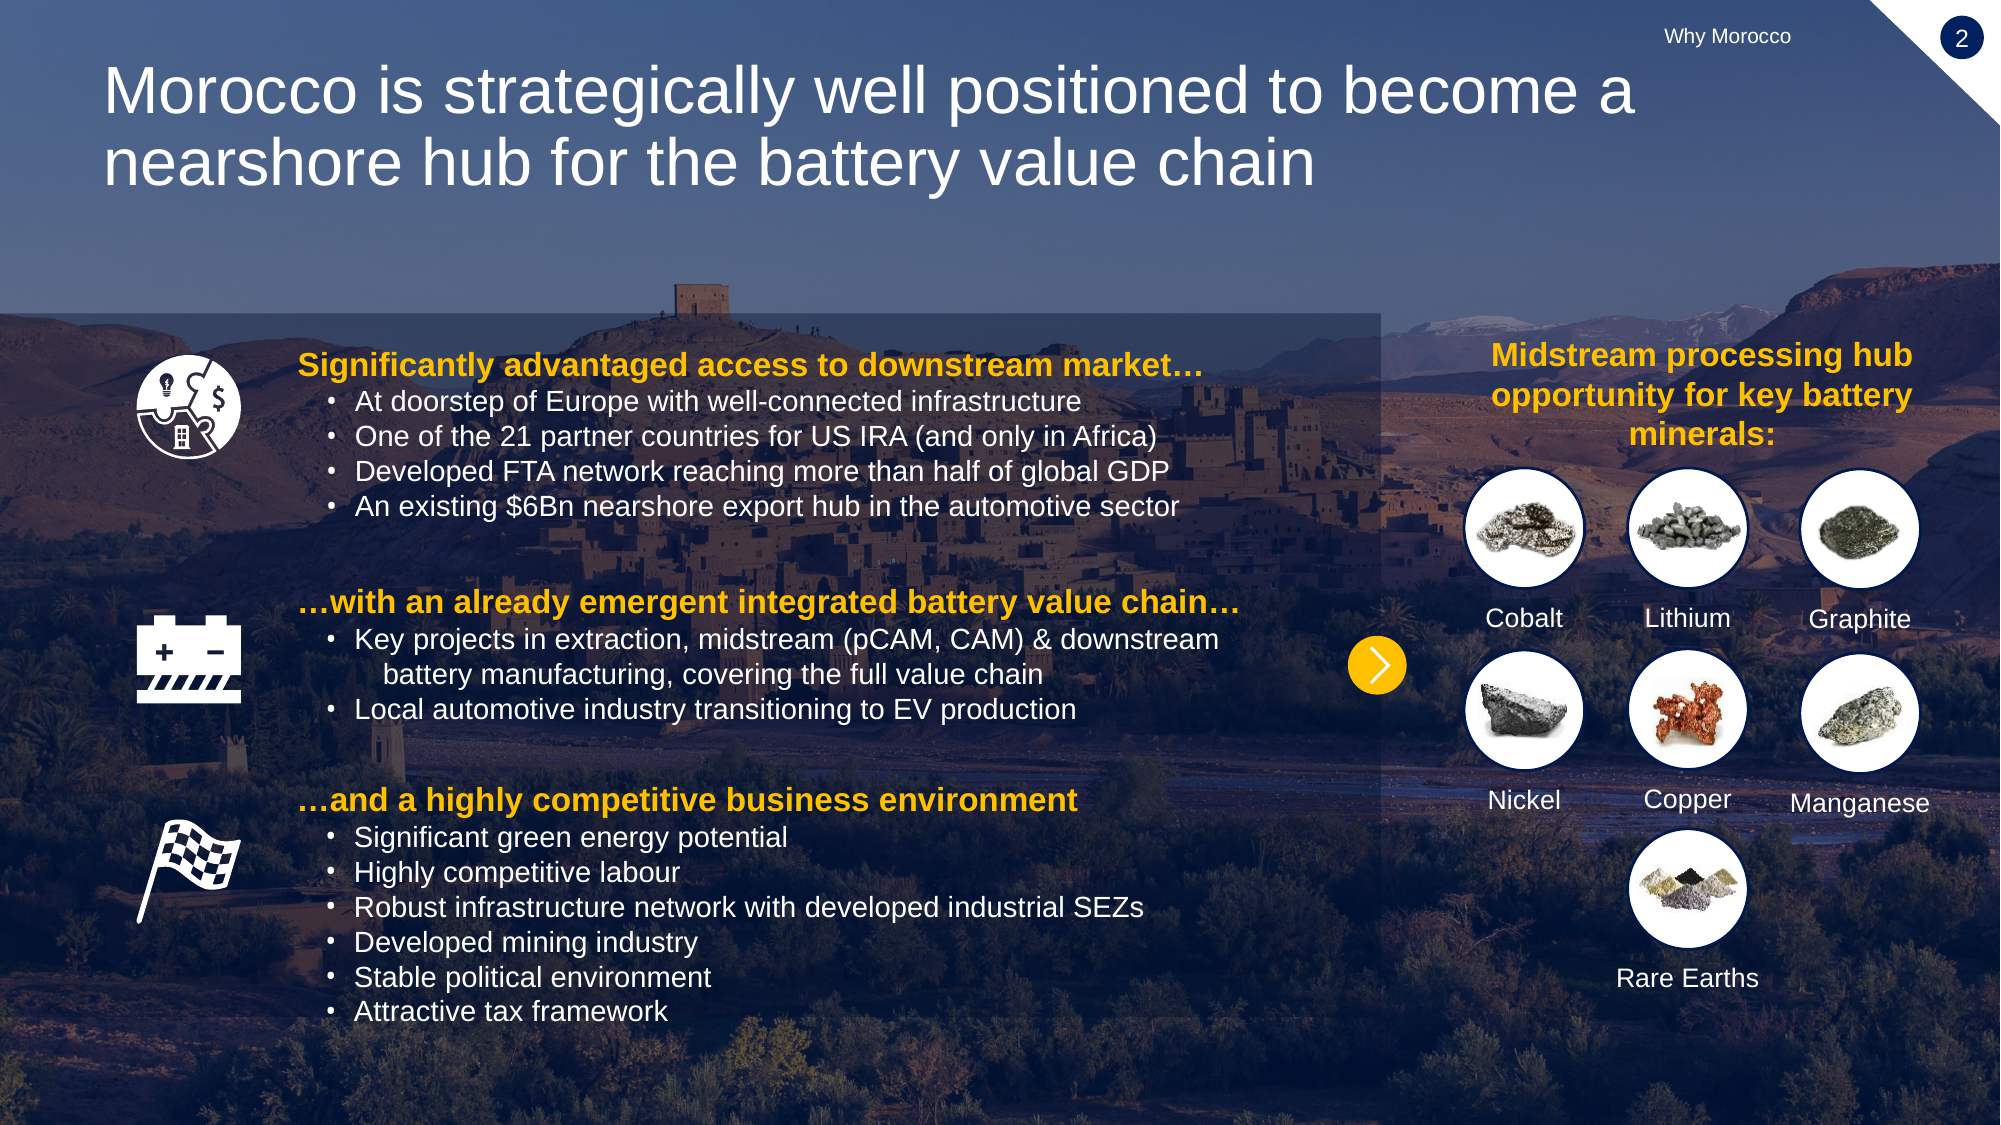

Why Morocco
2
# Morocco is strategically well positioned to become a nearshore hub for the battery value chain
Midstream processing hub opportunity for key battery minerals:
Significantly advantaged access to downstream market…
At doorstep of Europe with well-connected infrastructure
One of the 21 partner countries for US IRA (and only in Africa)
Developed FTA network reaching more than half of global GDP
An existing $6Bn nearshore export hub in the automotive sector
…with an already emergent integrated battery value chain…
Key projects in extraction, midstream (pCAM, CAM) & downstream battery manufacturing, covering the full value chain
Local automotive industry transitioning to EV production
…and a highly competitive business environment
Significant green energy potential
Highly competitive labour
Robust infrastructure network with developed industrial SEZs
Developed mining industry
Stable political environment
Attractive tax framework
Cobalt
Lithium
Graphite
Copper
Nickel
Manganese
Rare Earths